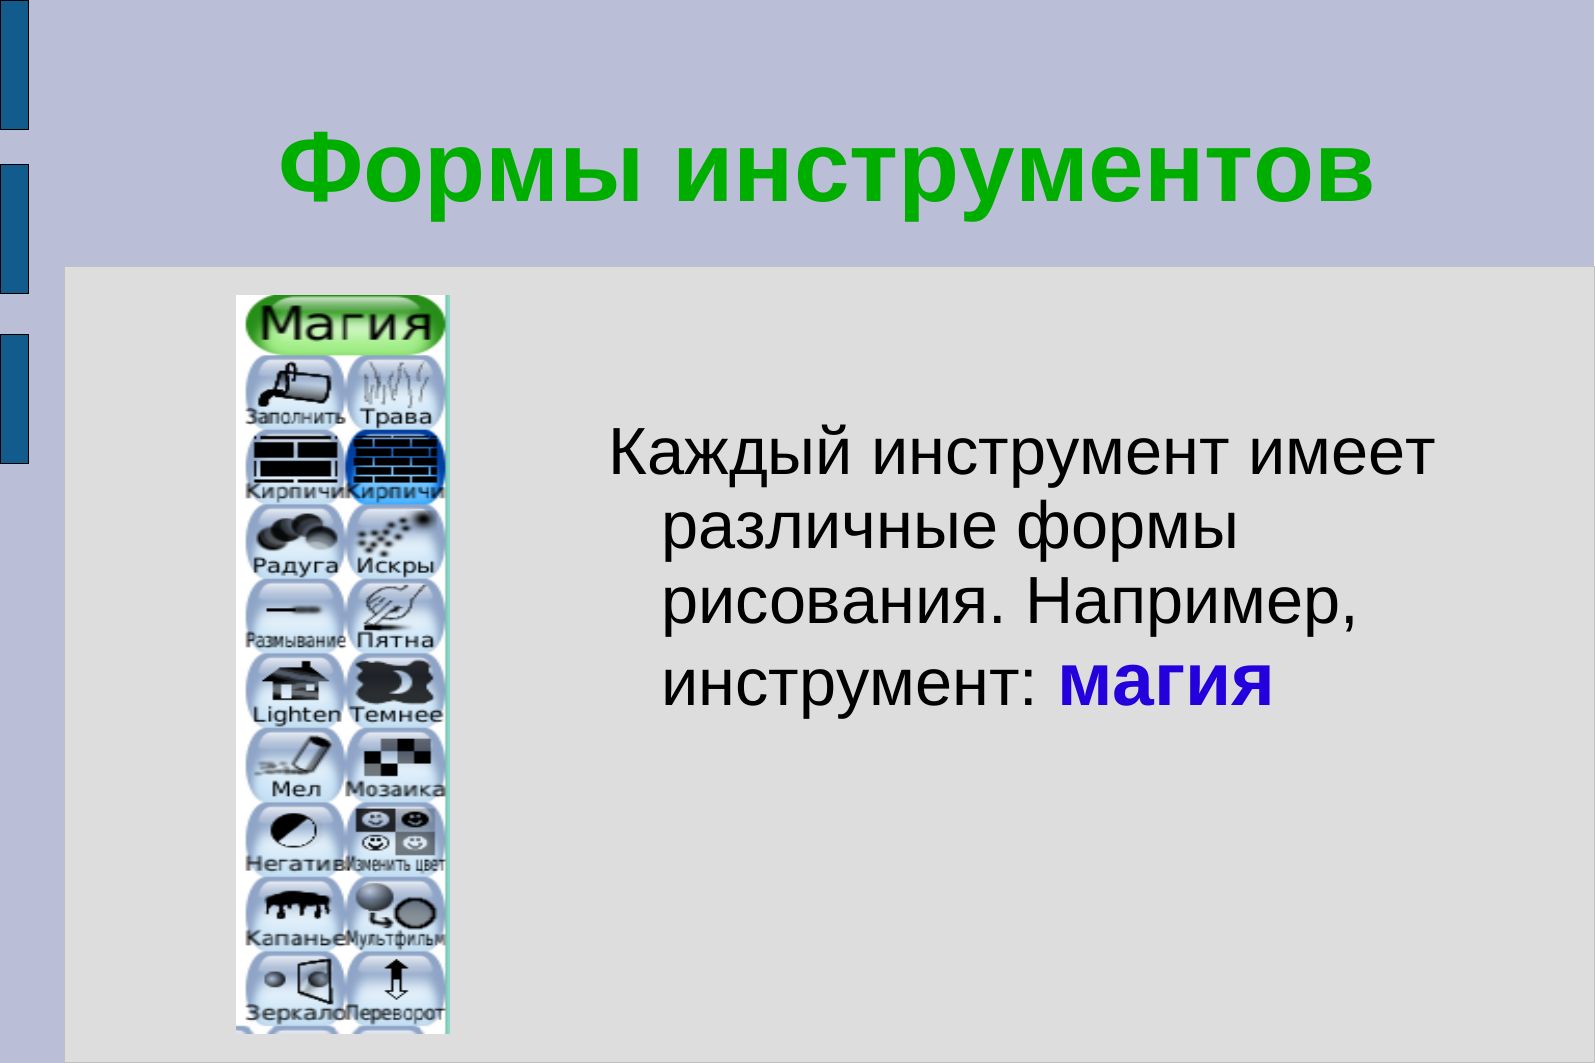

# Формы инструментов
Каждый инструмент имеет различные формы рисования. Например, инструмент: магия